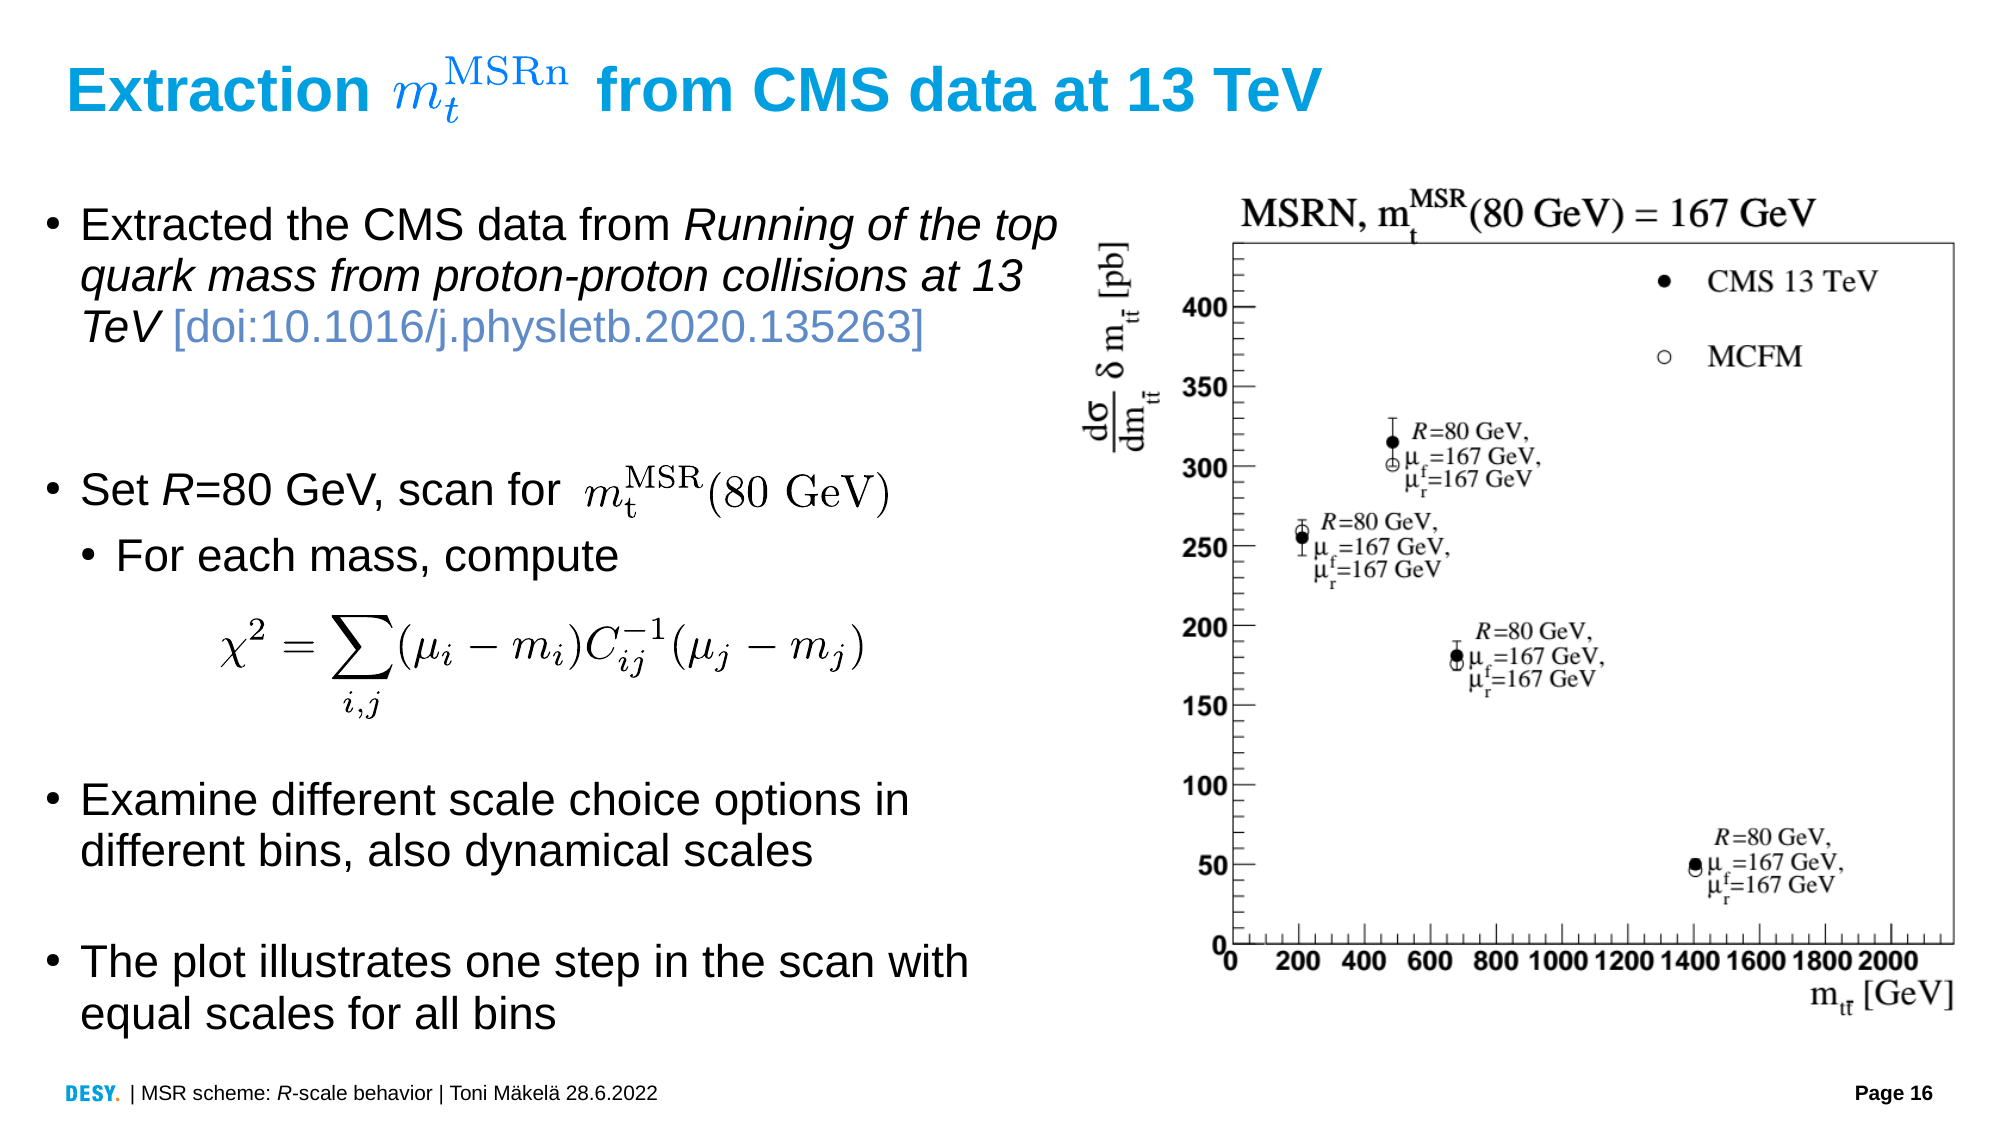

# Extraction from CMS data at 13 TeV
Extracted the CMS data from Running of the top quark mass from proton-proton collisions at 13 TeV [doi:10.1016/j.physletb.2020.135263]
Set R=80 GeV, scan for
For each mass, compute
Examine different scale choice options in different bins, also dynamical scales
The plot illustrates one step in the scan with equal scales for all bins
| MSR scheme: R-scale behavior | Toni Mäkelä 28.6.2022